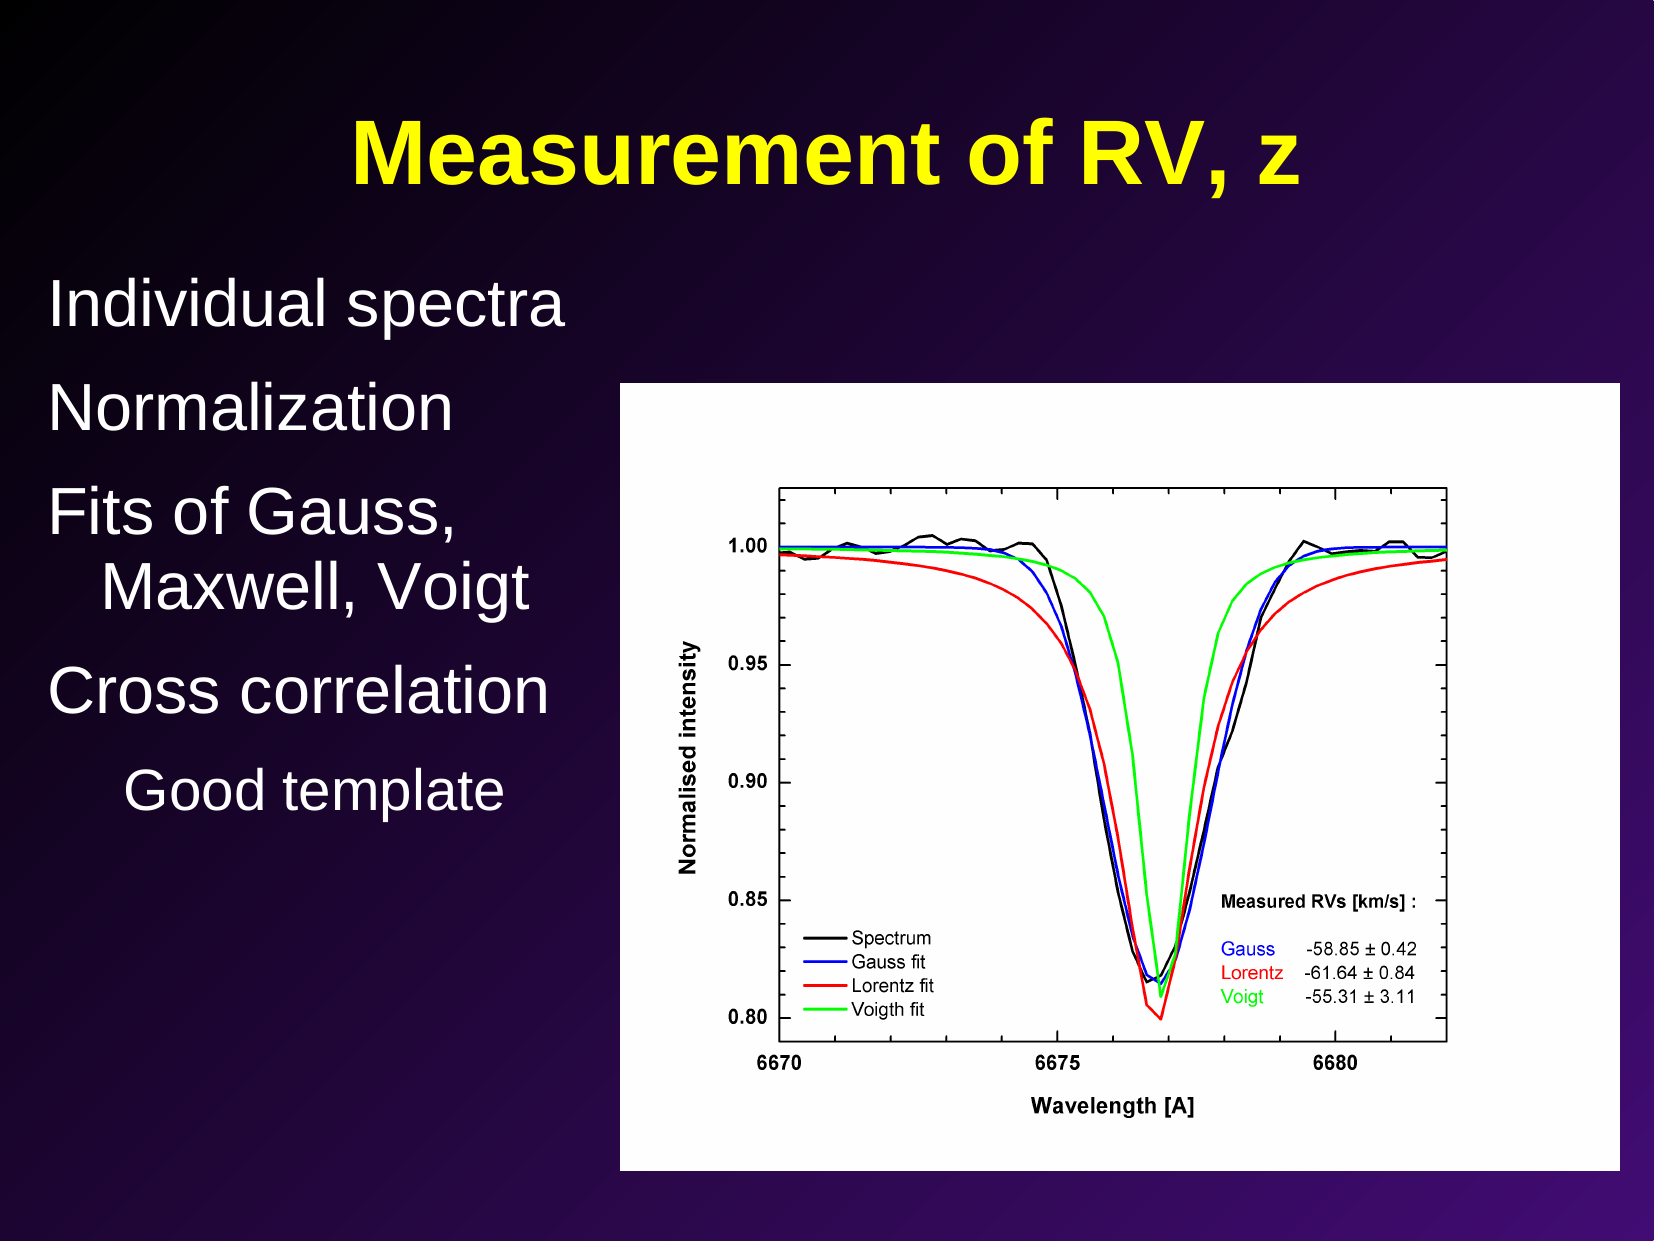

# Measurement of RV, z
Individual spectra
Normalization
Fits of Gauss, Maxwell, Voigt
Cross correlation
Good template